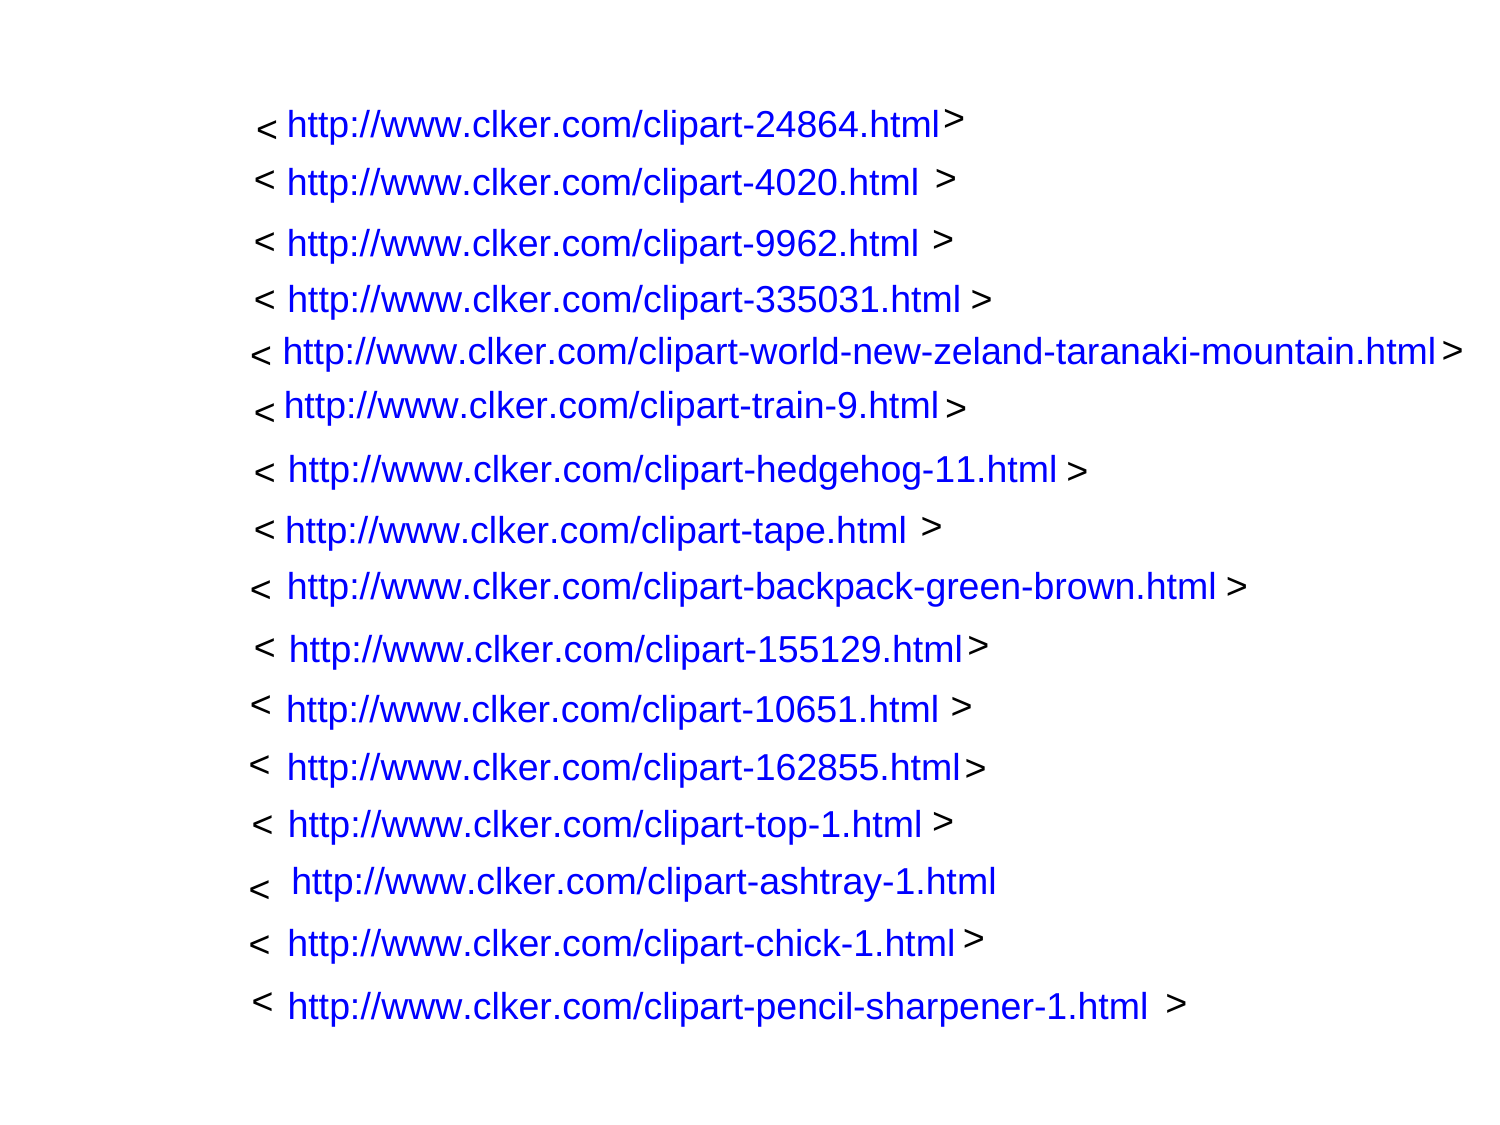

<
http://www.clker.com/clipart-24864.html
<
<
http://www.clker.com/clipart-4020.html
<
<
http://www.clker.com/clipart-9962.html
<
http://www.clker.com/clipart-335031.html
<
<
http://www.clker.com/clipart-world-new-zeland-taranaki-mountain.html
<
<
http://www.clker.com/clipart-train-9.html
<
<
http://www.clker.com/clipart-hedgehog-11.html
<
<
<
http://www.clker.com/clipart-tape.html
<
http://www.clker.com/clipart-backpack-green-brown.html
<
<
<
http://www.clker.com/clipart-155129.html
<
<
http://www.clker.com/clipart-10651.html
<
<
http://www.clker.com/clipart-162855.html
<
<
http://www.clker.com/clipart-top-1.html
<
http://www.clker.com/clipart-ashtray-1.html
<
http://www.clker.com/clipart-chick-1.html
<
<
<
http://www.clker.com/clipart-pencil-sharpener-1.html
<